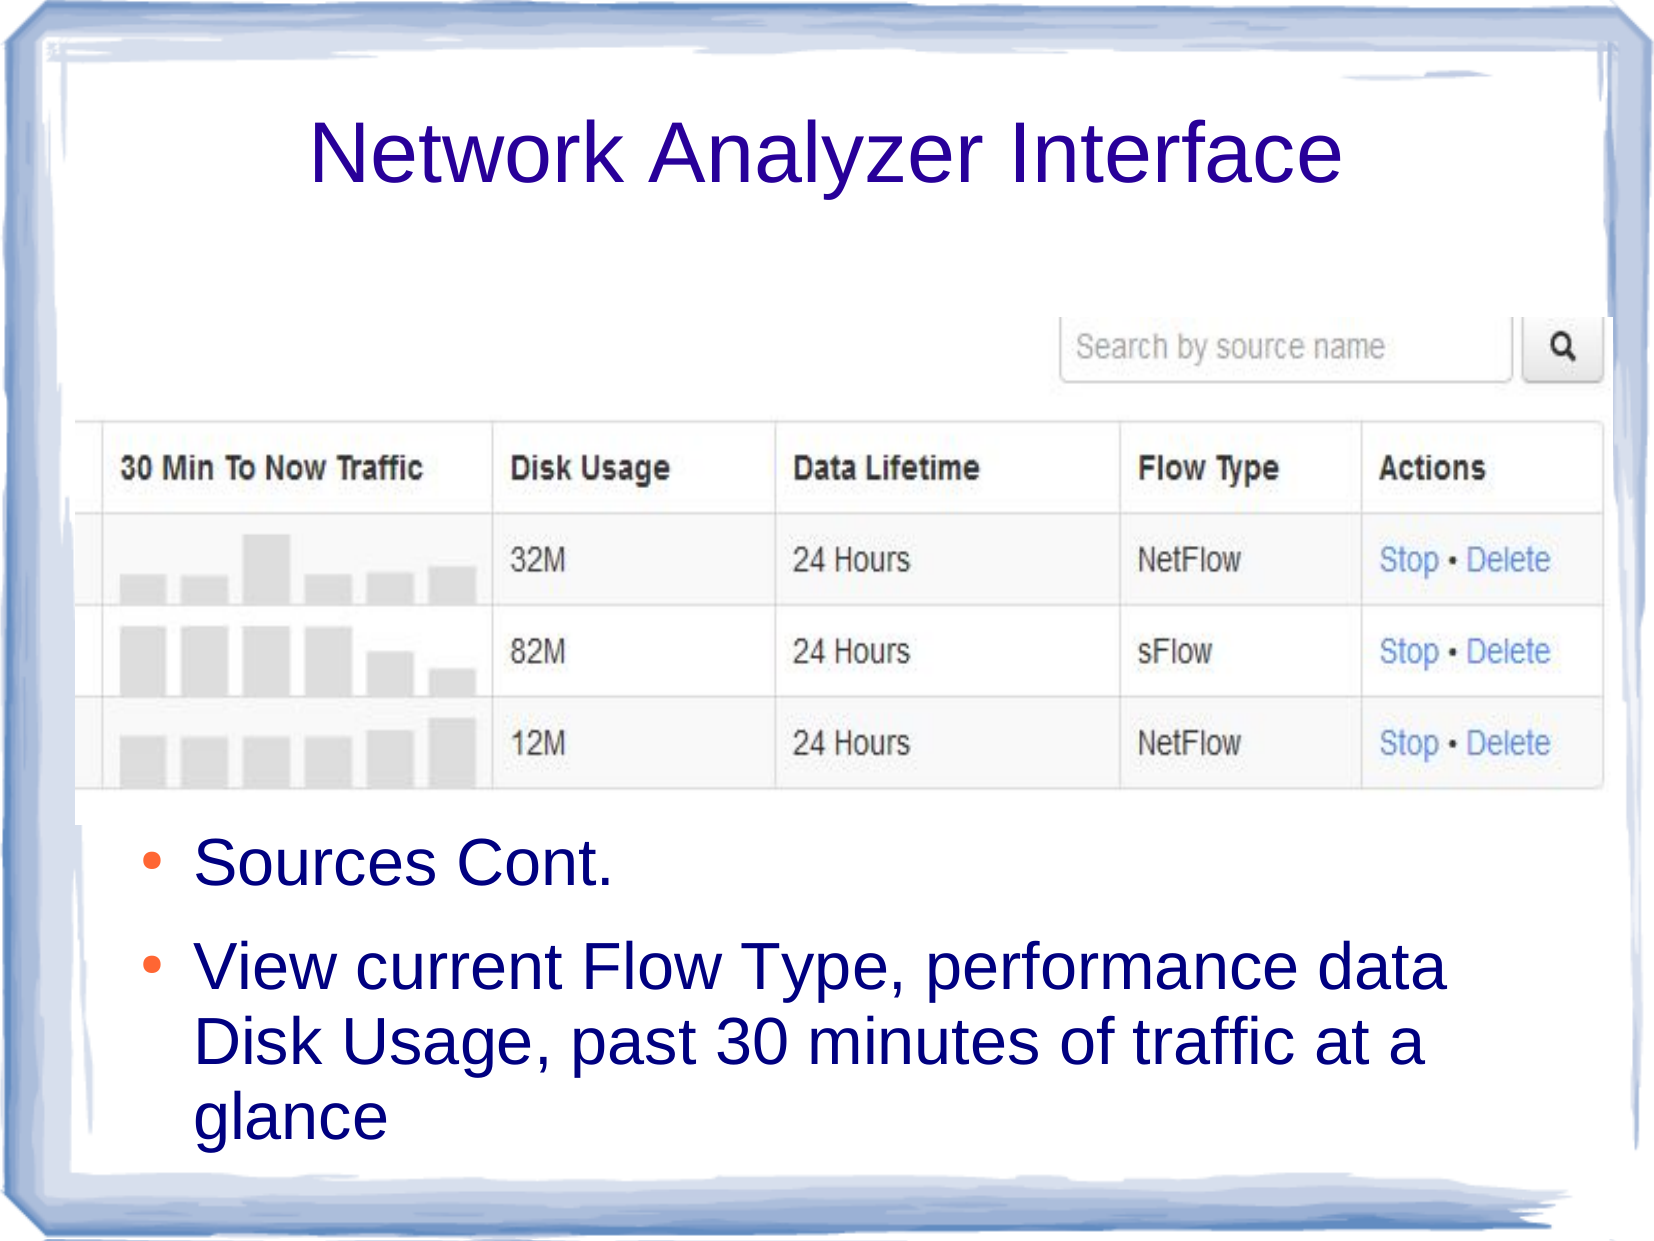

# Network Analyzer Interface
Sources Cont.
View current Flow Type, performance data Disk Usage, past 30 minutes of traffic at a glance